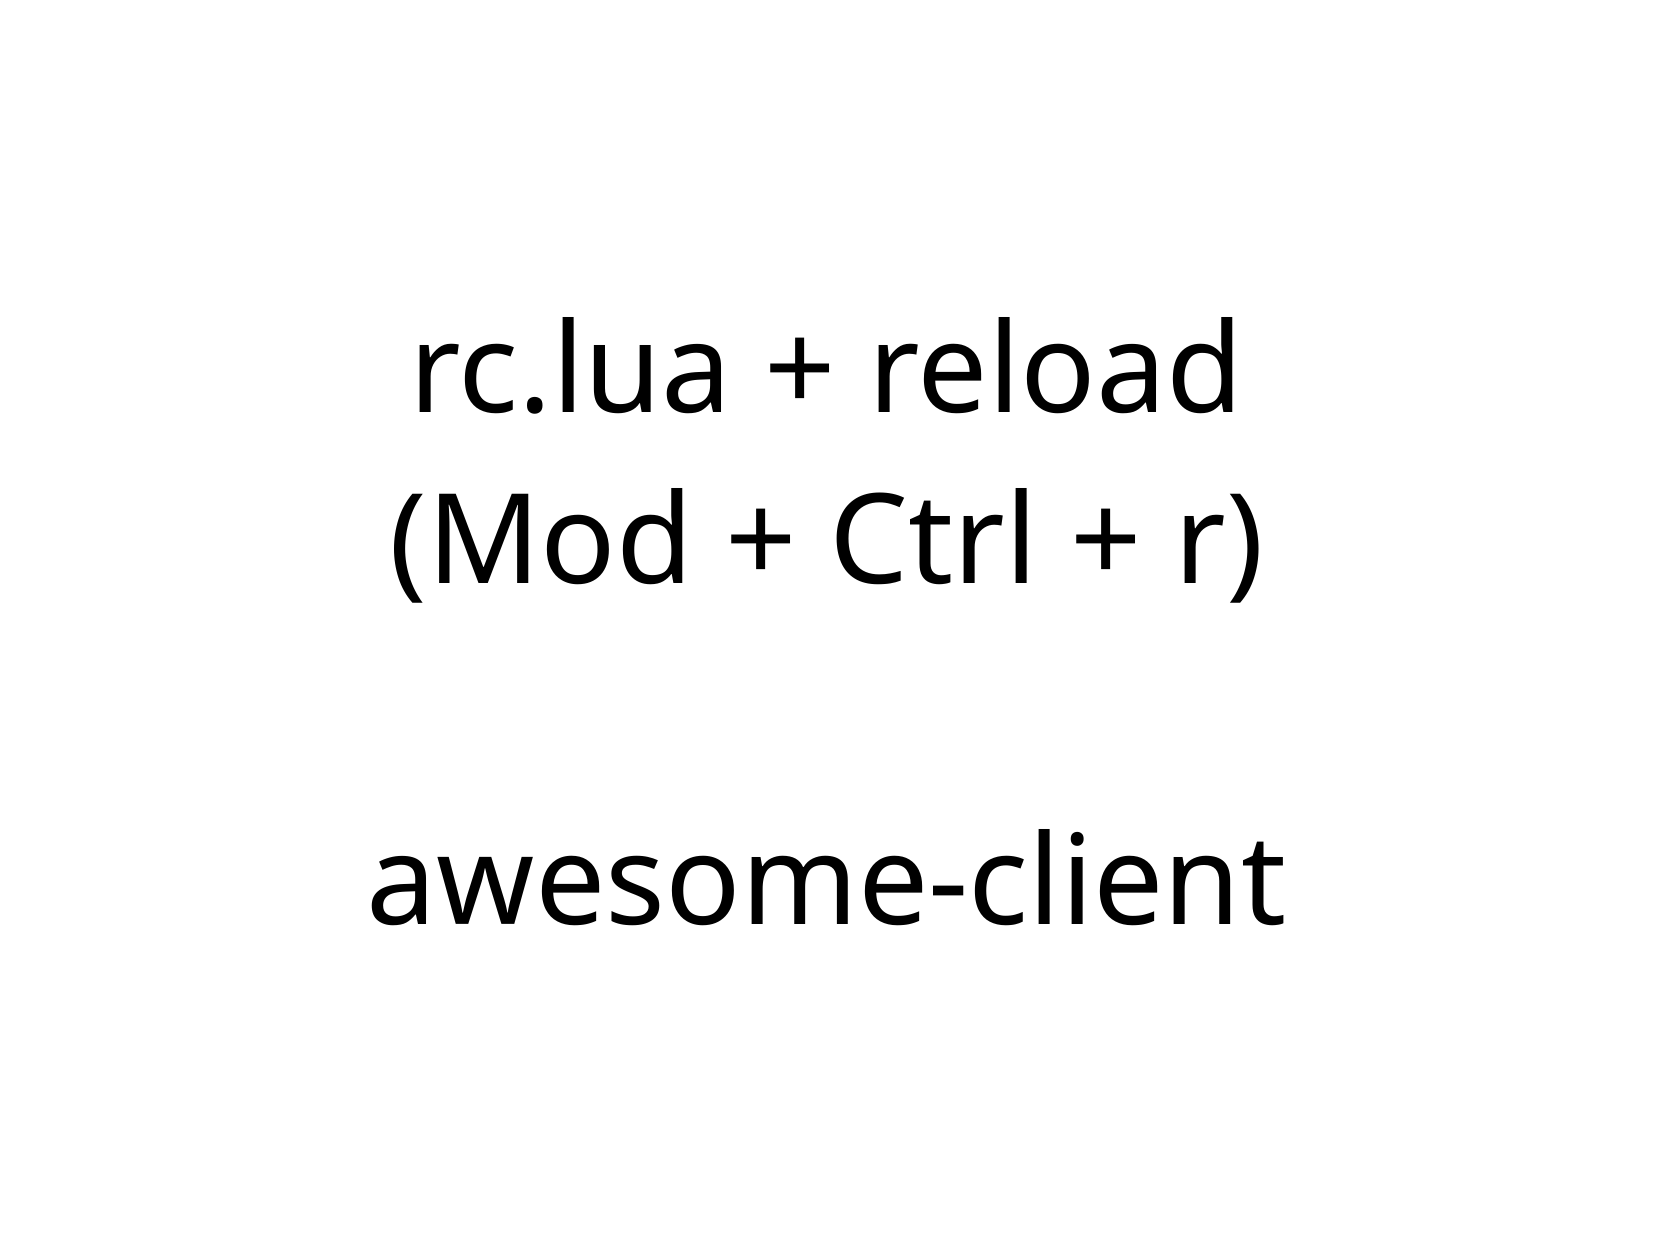

#
rc.lua + reload
(Mod + Ctrl + r)
awesome-client